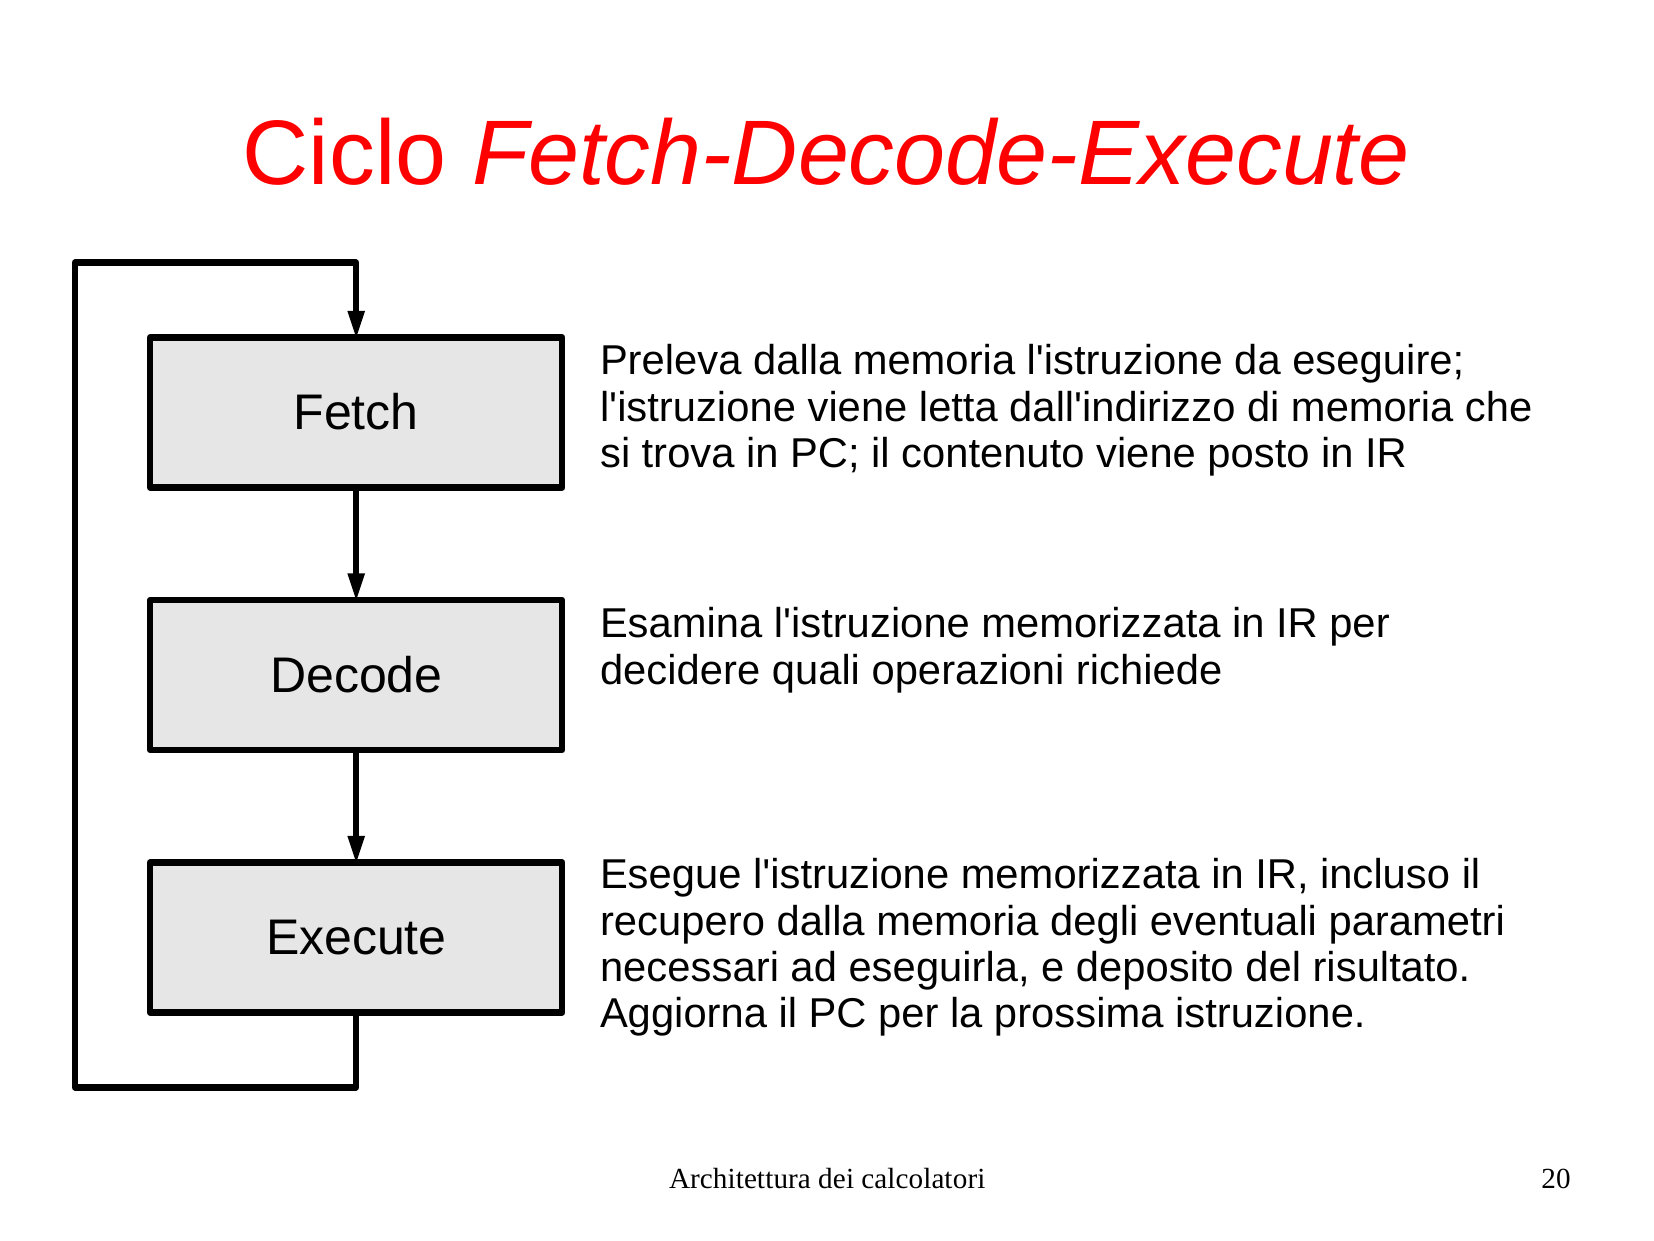

# Ciclo Fetch-Decode-Execute
Preleva dalla memoria l'istruzione da eseguire; l'istruzione viene letta dall'indirizzo di memoria che si trova in PC; il contenuto viene posto in IR
Fetch
Decode
Esamina l'istruzione memorizzata in IR per decidere quali operazioni richiede
Esegue l'istruzione memorizzata in IR, incluso il recupero dalla memoria degli eventuali parametri necessari ad eseguirla, e deposito del risultato. Aggiorna il PC per la prossima istruzione.
Execute
Architettura dei calcolatori
20